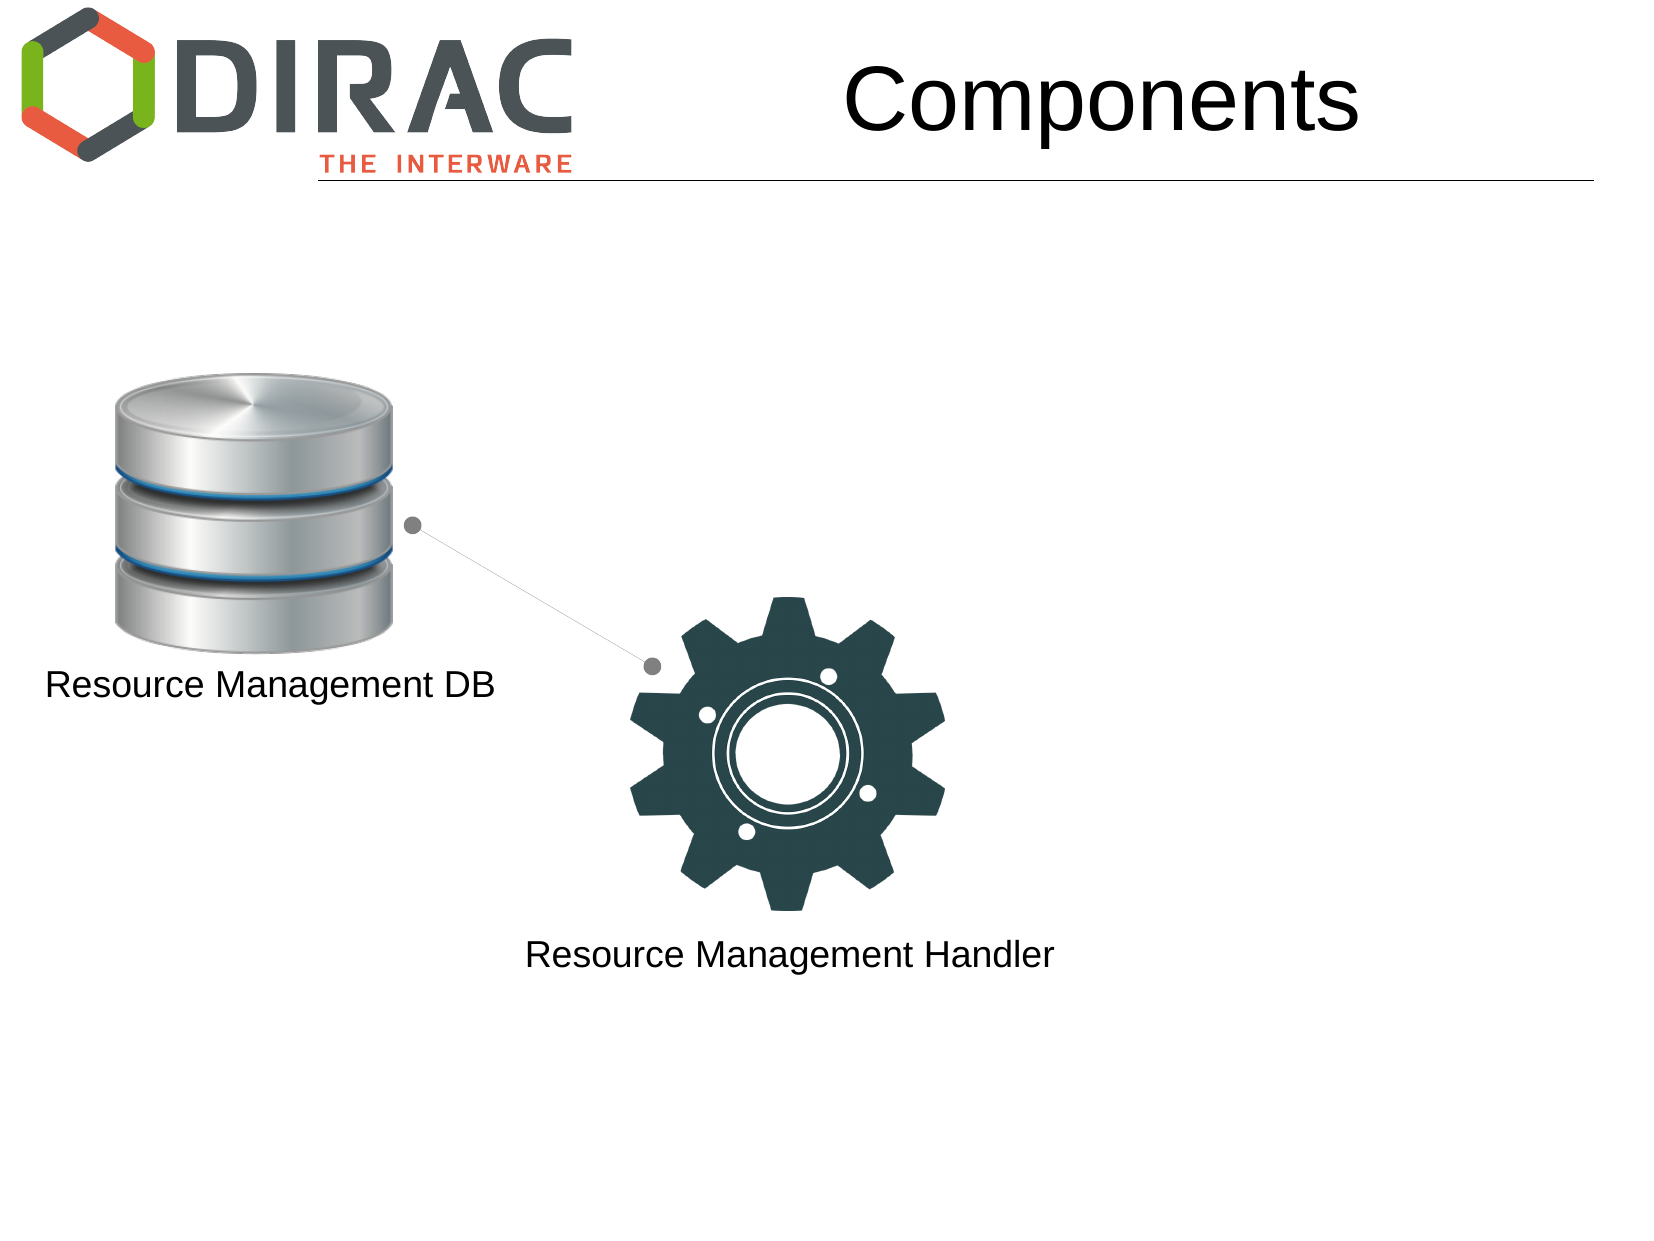

# Components
Resource Management DB
Resource Management Handler